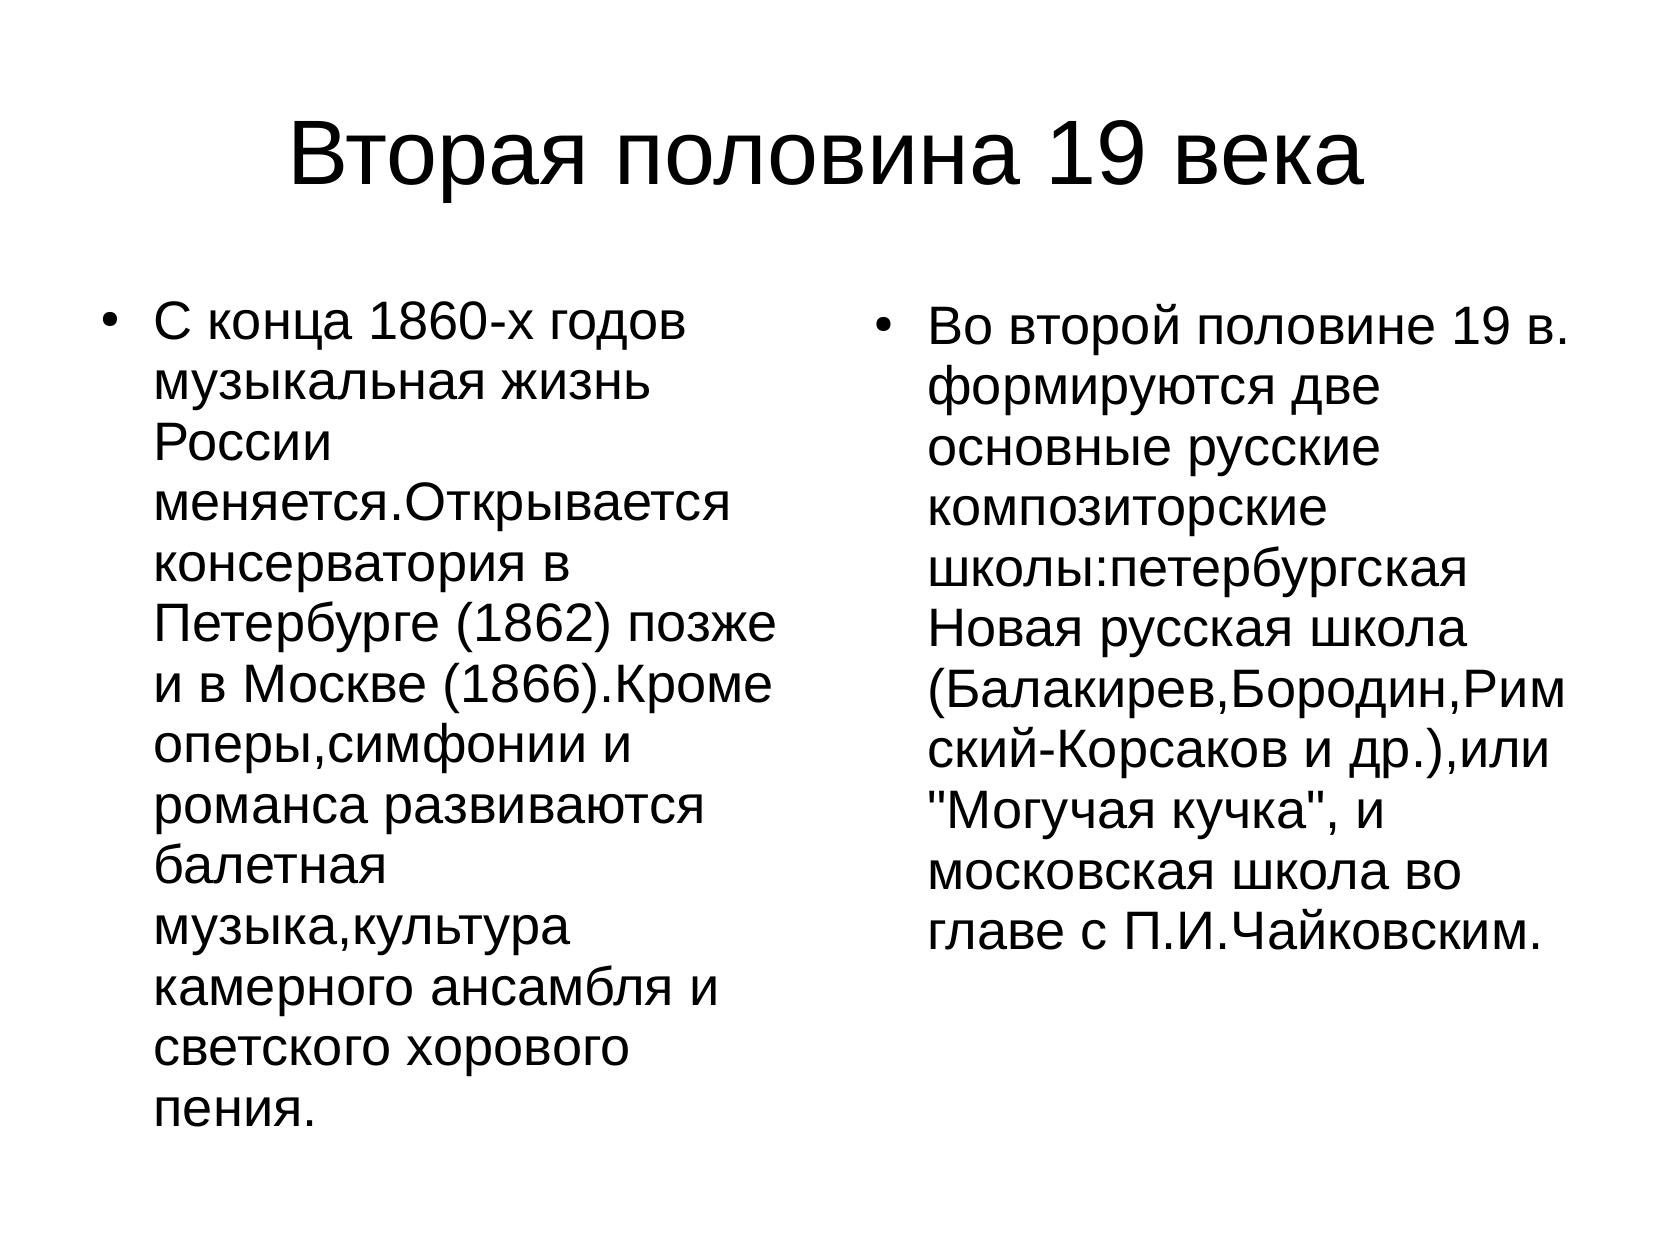

# Вторая половина 19 века
С конца 1860-х годов музыкальная жизнь России меняется.Открывается консерватория в Петербурге (1862) позже и в Москве (1866).Кроме оперы,симфонии и романса развиваются балетная музыка,культура камерного ансамбля и светского хорового пения.
Во второй половине 19 в. формируются две основные русские композиторские школы:петербургская Новая русская школа (Балакирев,Бородин,Римский-Корсаков и др.),или "Могучая кучка", и московская школа во главе с П.И.Чайковским.